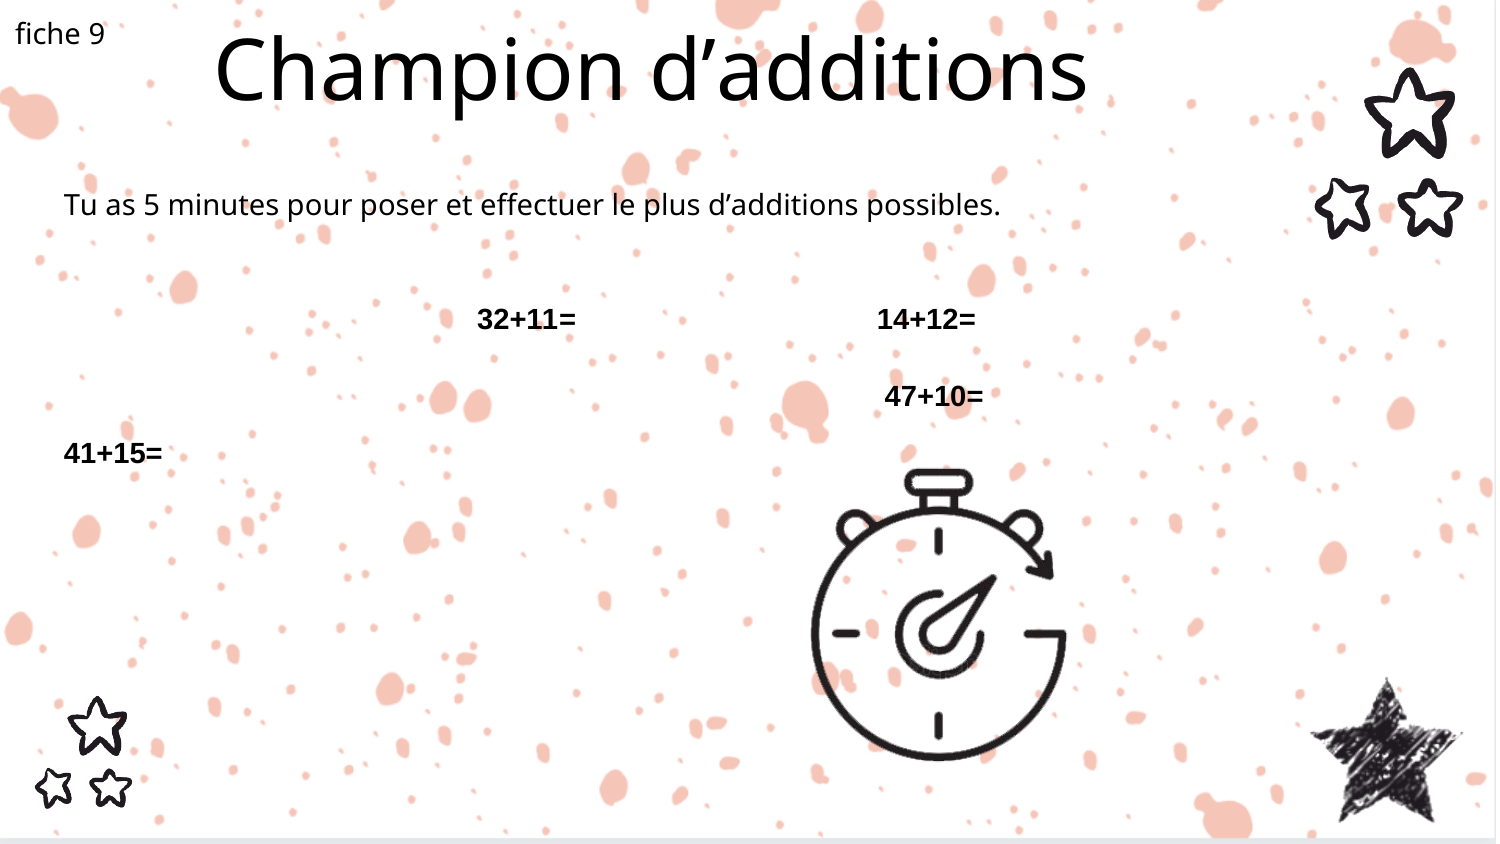

fiche 9
Champion d’additions
Tu as 5 minutes pour poser et effectuer le plus d’additions possibles.
 32+11=
 14+12=
 47+10=
 41+15=